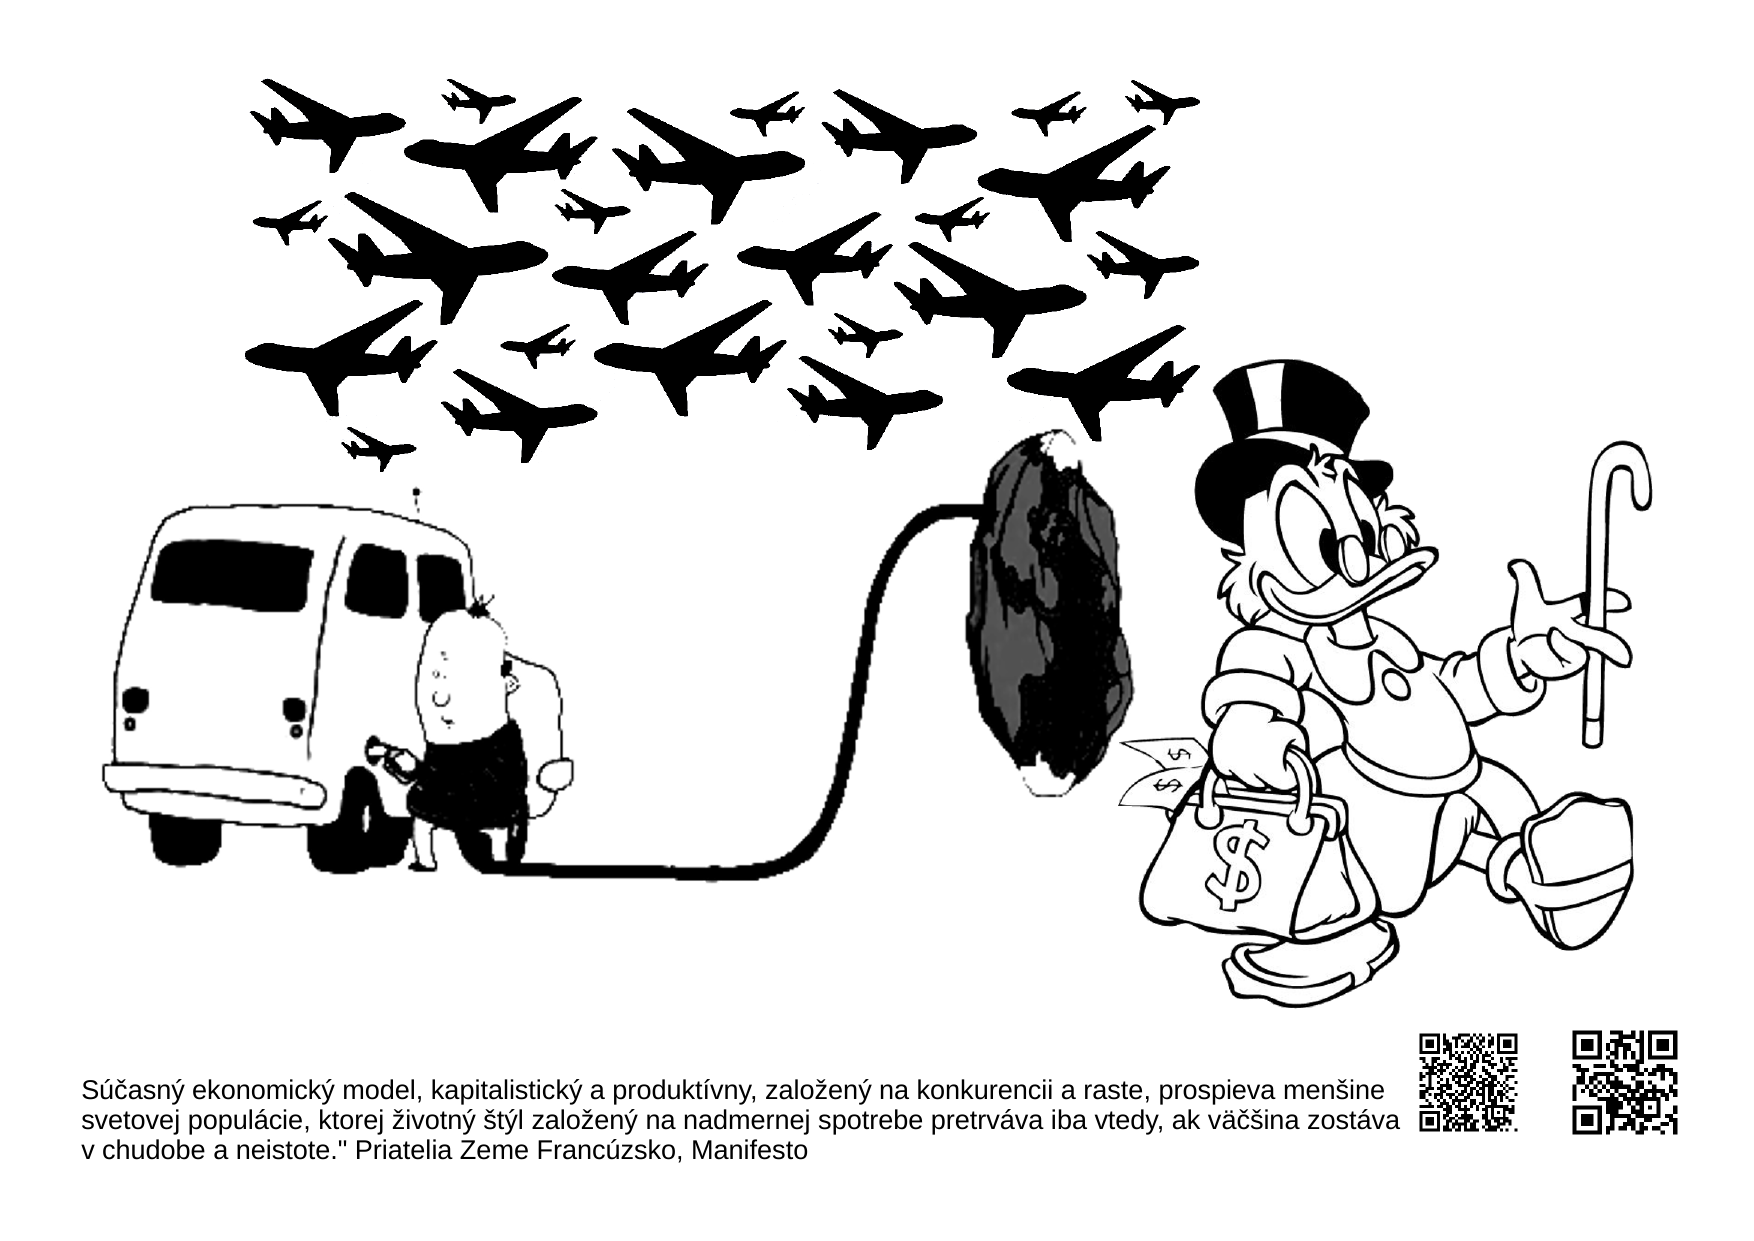

# Súčasný ekonomický model, kapitalistický a produktívny, založený na konkurencii a raste, prospieva menšine svetovej populácie, ktorej životný štýl založený na nadmernej spotrebe pretrváva iba vtedy, ak väčšina zostáva v chudobe a neistote." Priatelia Zeme Francúzsko, Manifesto